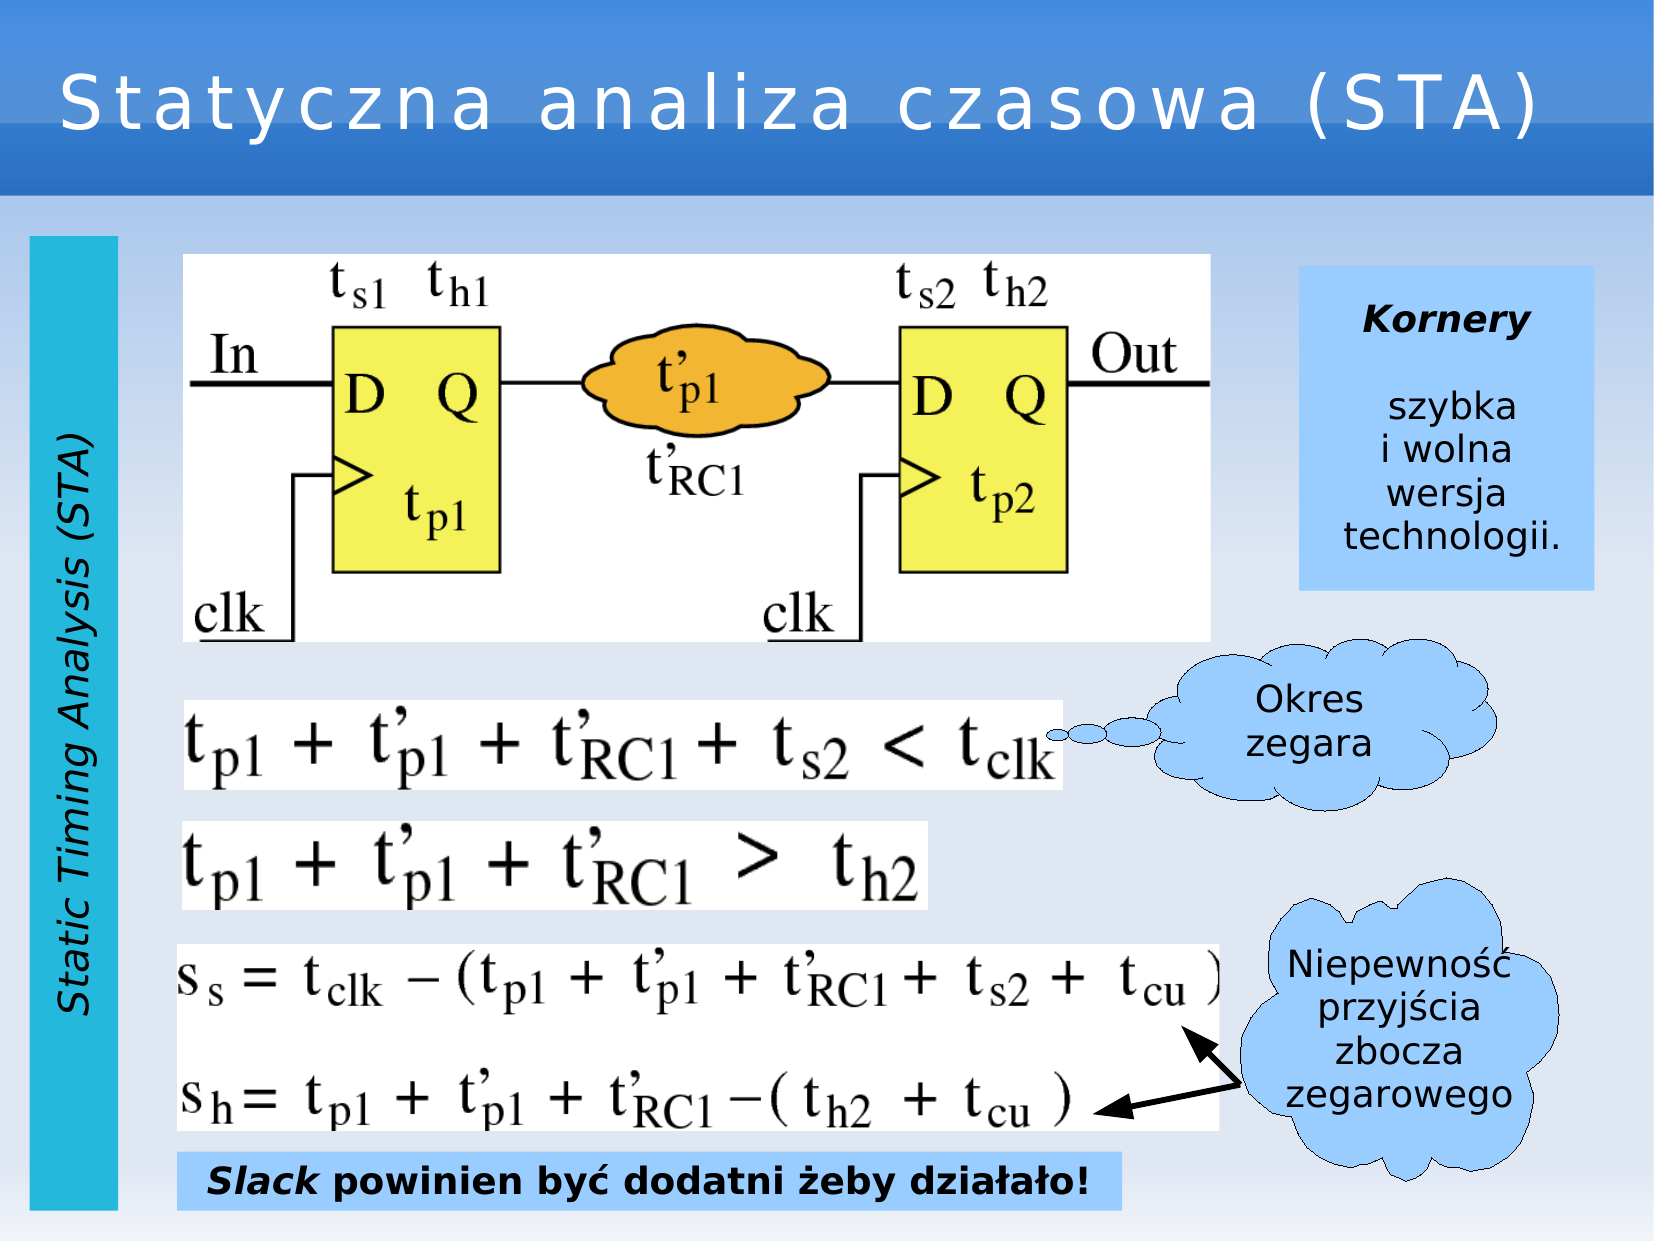

# Statyczna analiza czasowa (STA)
Kornery
 szybka
i wolna
wersja
 technologii.
Okres zegara
Static Timing Analysis (STA)
Niepewność
przyjścia
zbocza
zegarowego
Slack powinien być dodatni żeby działało!